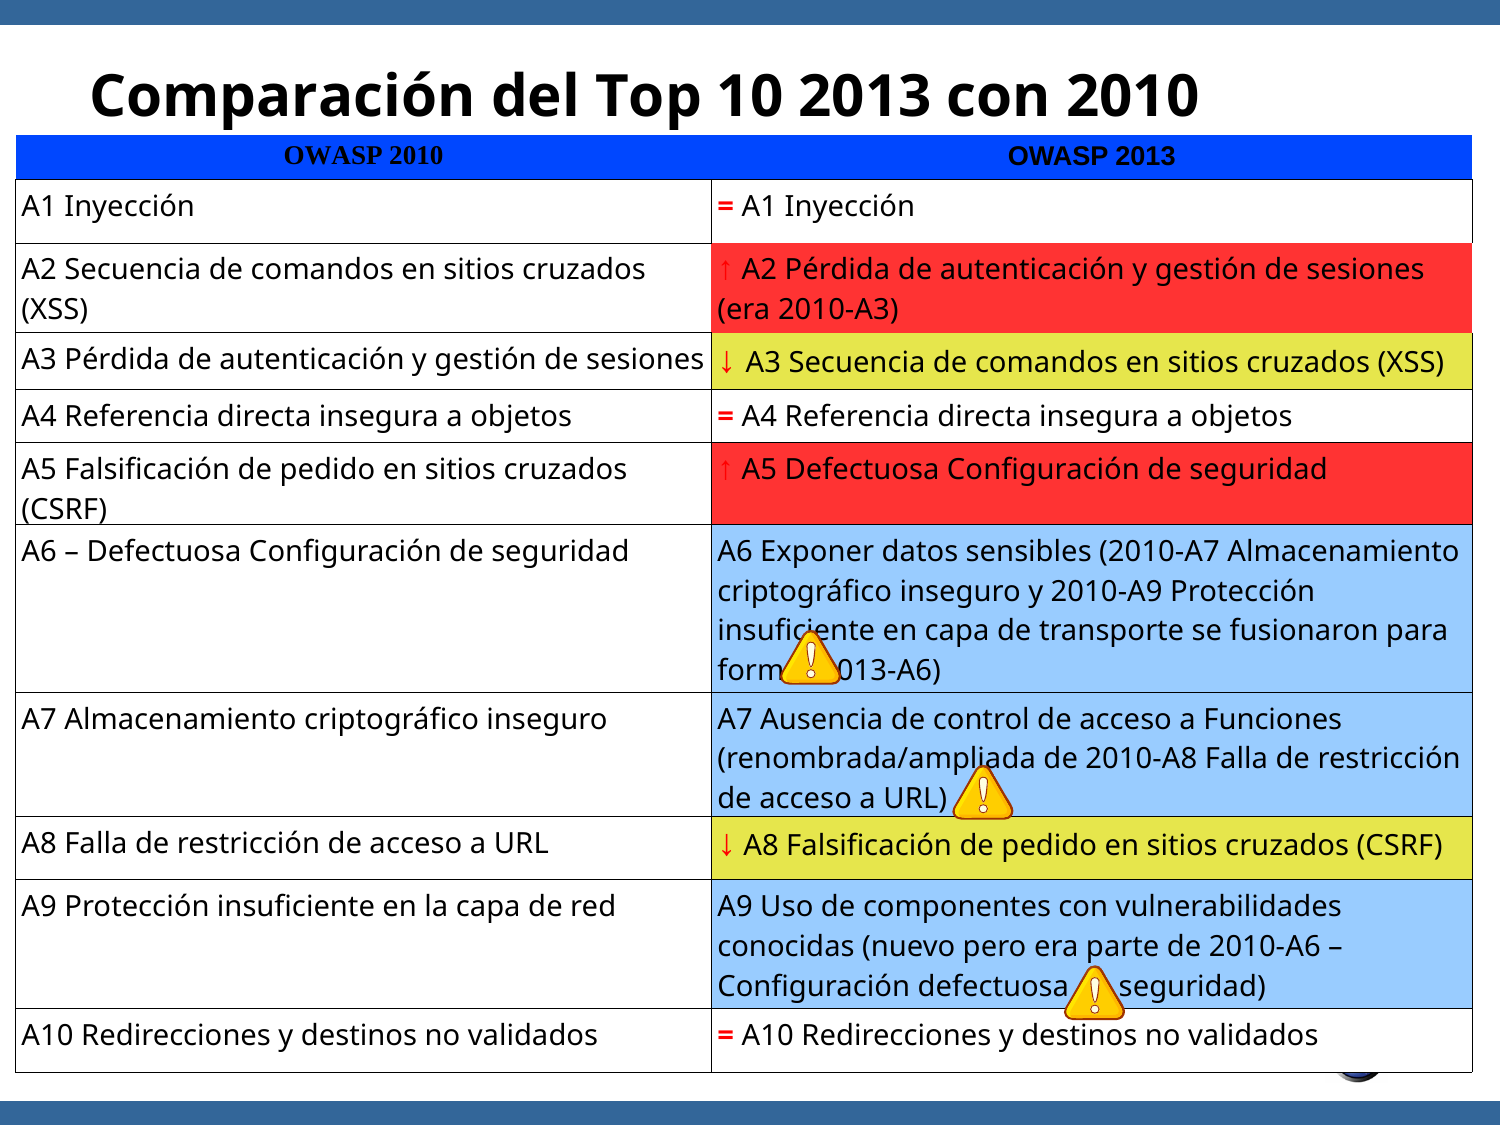

# Comparación del Top 10 2013 con 2010
| OWASP 2010 | OWASP 2013 |
| --- | --- |
| A1 Inyección | = A1 Inyección |
| A2 Secuencia de comandos en sitios cruzados (XSS) | ↑ A2 Pérdida de autenticación y gestión de sesiones (era 2010-A3) |
| A3 Pérdida de autenticación y gestión de sesiones | ↓ A3 Secuencia de comandos en sitios cruzados (XSS) |
| A4 Referencia directa insegura a objetos | = A4 Referencia directa insegura a objetos |
| A5 Falsificación de pedido en sitios cruzados (CSRF) | ↑ A5 Defectuosa Configuración de seguridad |
| A6 – Defectuosa Configuración de seguridad | A6 Exponer datos sensibles (2010-A7 Almacenamiento criptográfico inseguro y 2010-A9 Protección insuficiente en capa de transporte se fusionaron para formar 2013-A6) |
| A7 Almacenamiento criptográfico inseguro | A7 Ausencia de control de acceso a Funciones (renombrada/ampliada de 2010-A8 Falla de restricción de acceso a URL) |
| A8 Falla de restricción de acceso a URL | ↓ A8 Falsificación de pedido en sitios cruzados (CSRF) |
| A9 Protección insuficiente en la capa de red | A9 Uso de componentes con vulnerabilidades conocidas (nuevo pero era parte de 2010-A6 – Configuración defectuosa de seguridad) |
| A10 Redirecciones y destinos no validados | = A10 Redirecciones y destinos no validados |